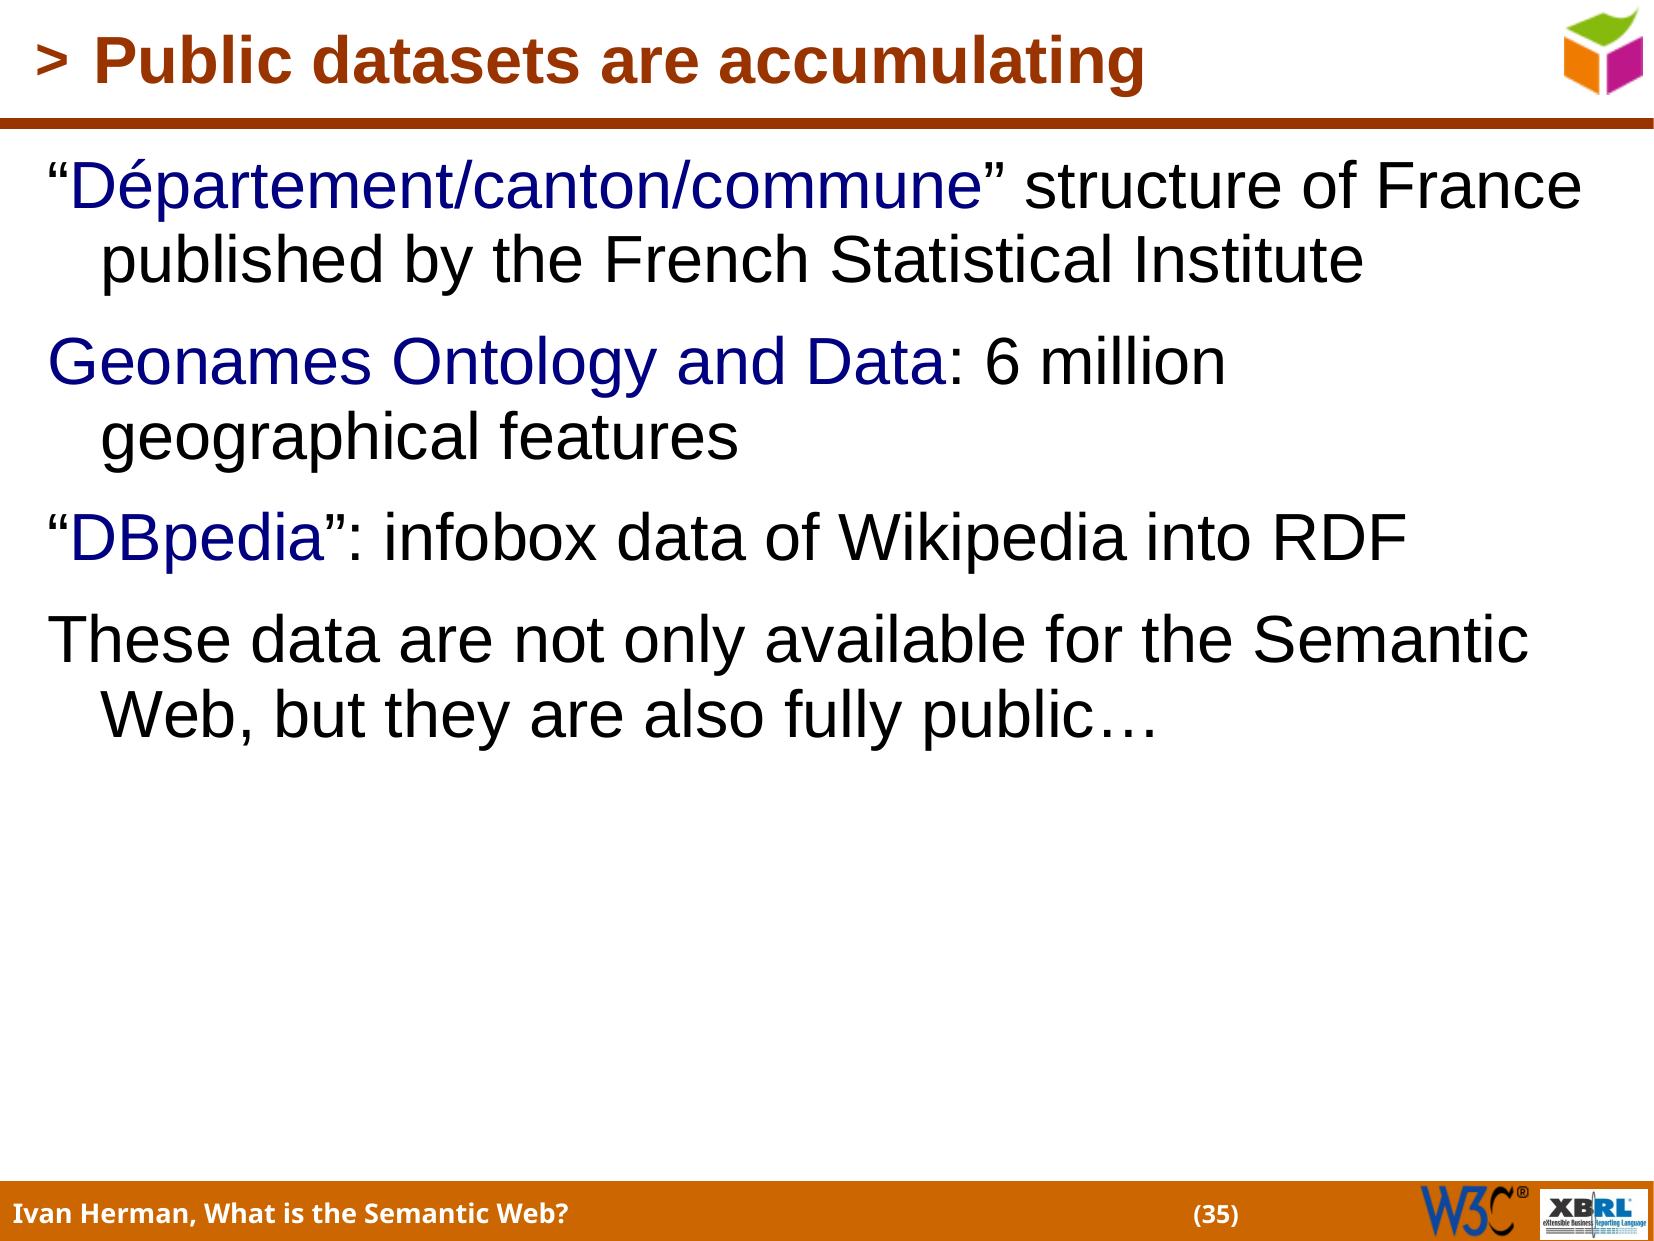

# Public datasets are accumulating
“Département/canton/commune” structure of France published by the French Statistical Institute
Geonames Ontology and Data: 6 million geographical features
“DBpedia”: infobox data of Wikipedia into RDF
These data are not only available for the Semantic Web, but they are also fully public…